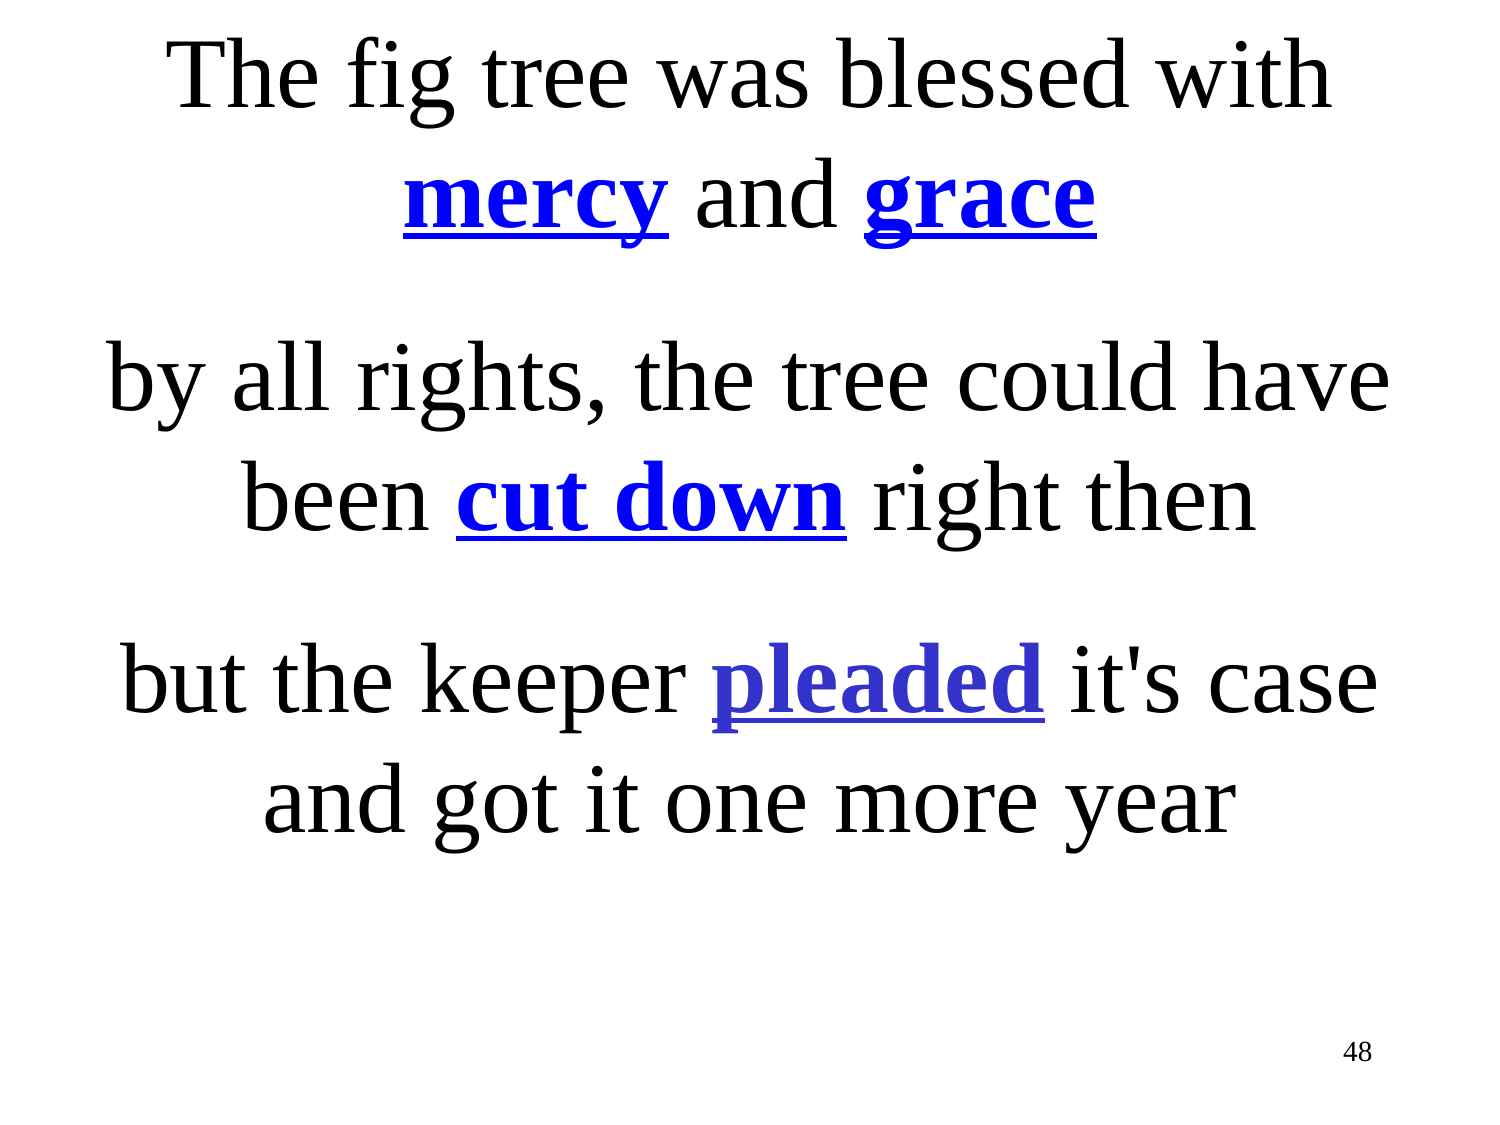

The fig tree was blessed with
mercy and grace
by all rights, the tree could have
been cut down right then
but the keeper pleaded it's case
and got it one more year